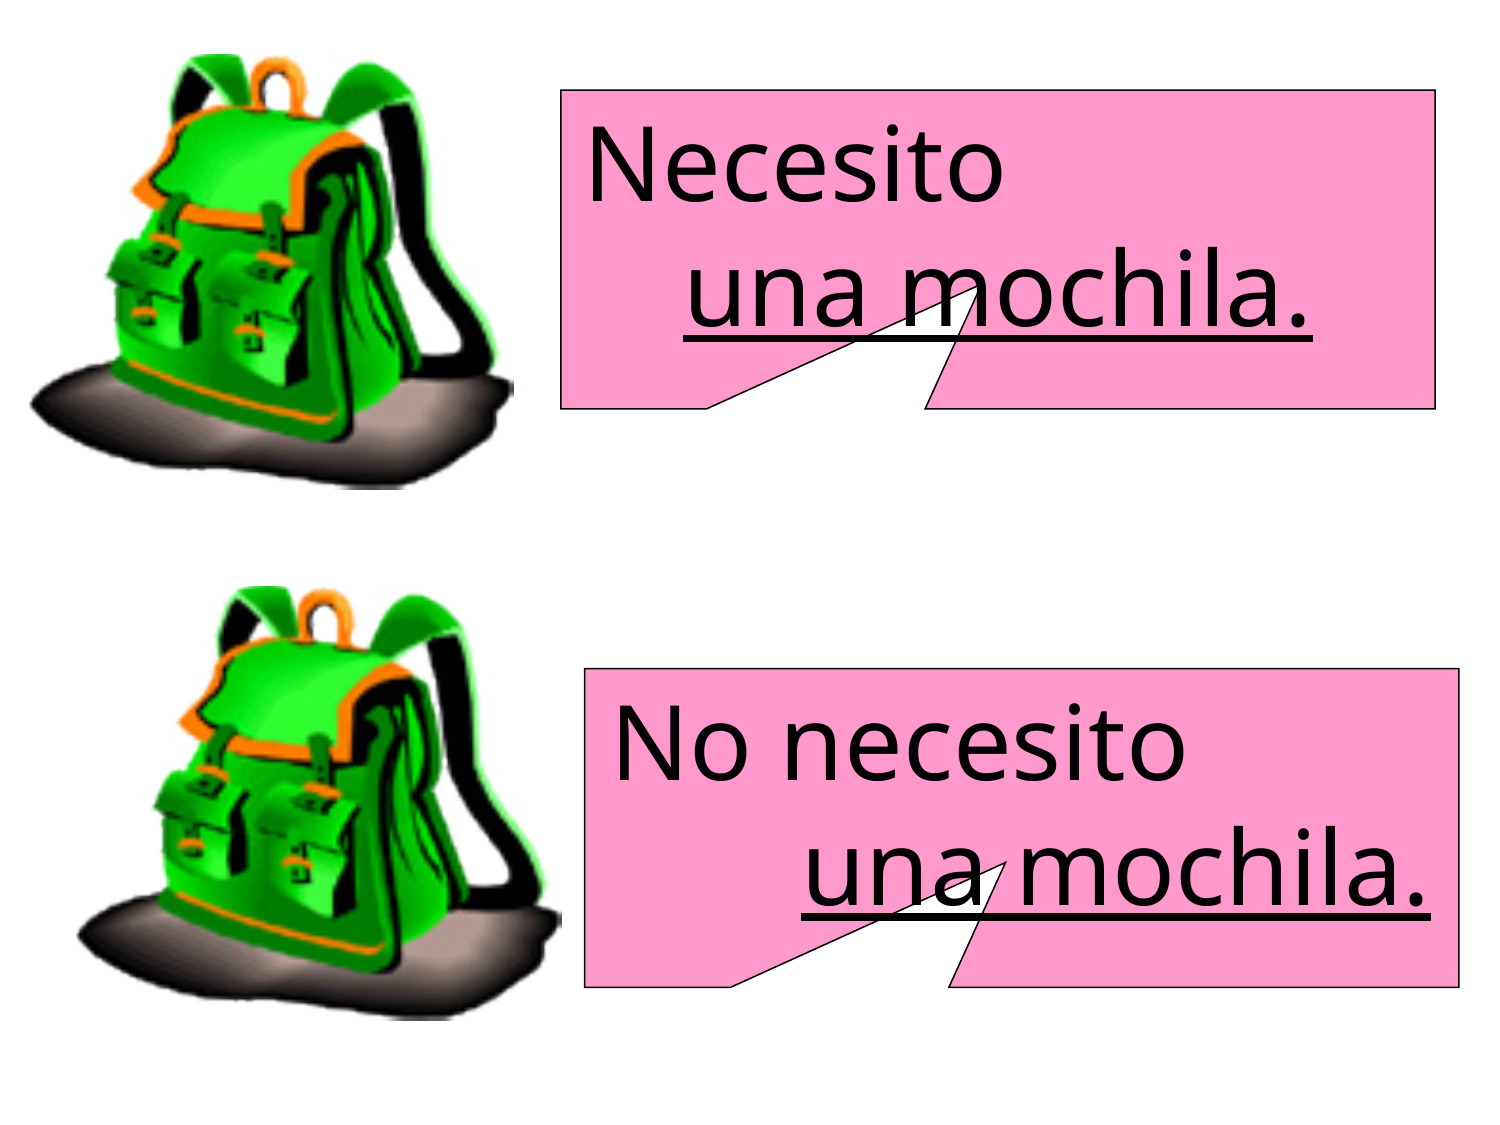

Necesito una mochila.
No necesito una mochila.